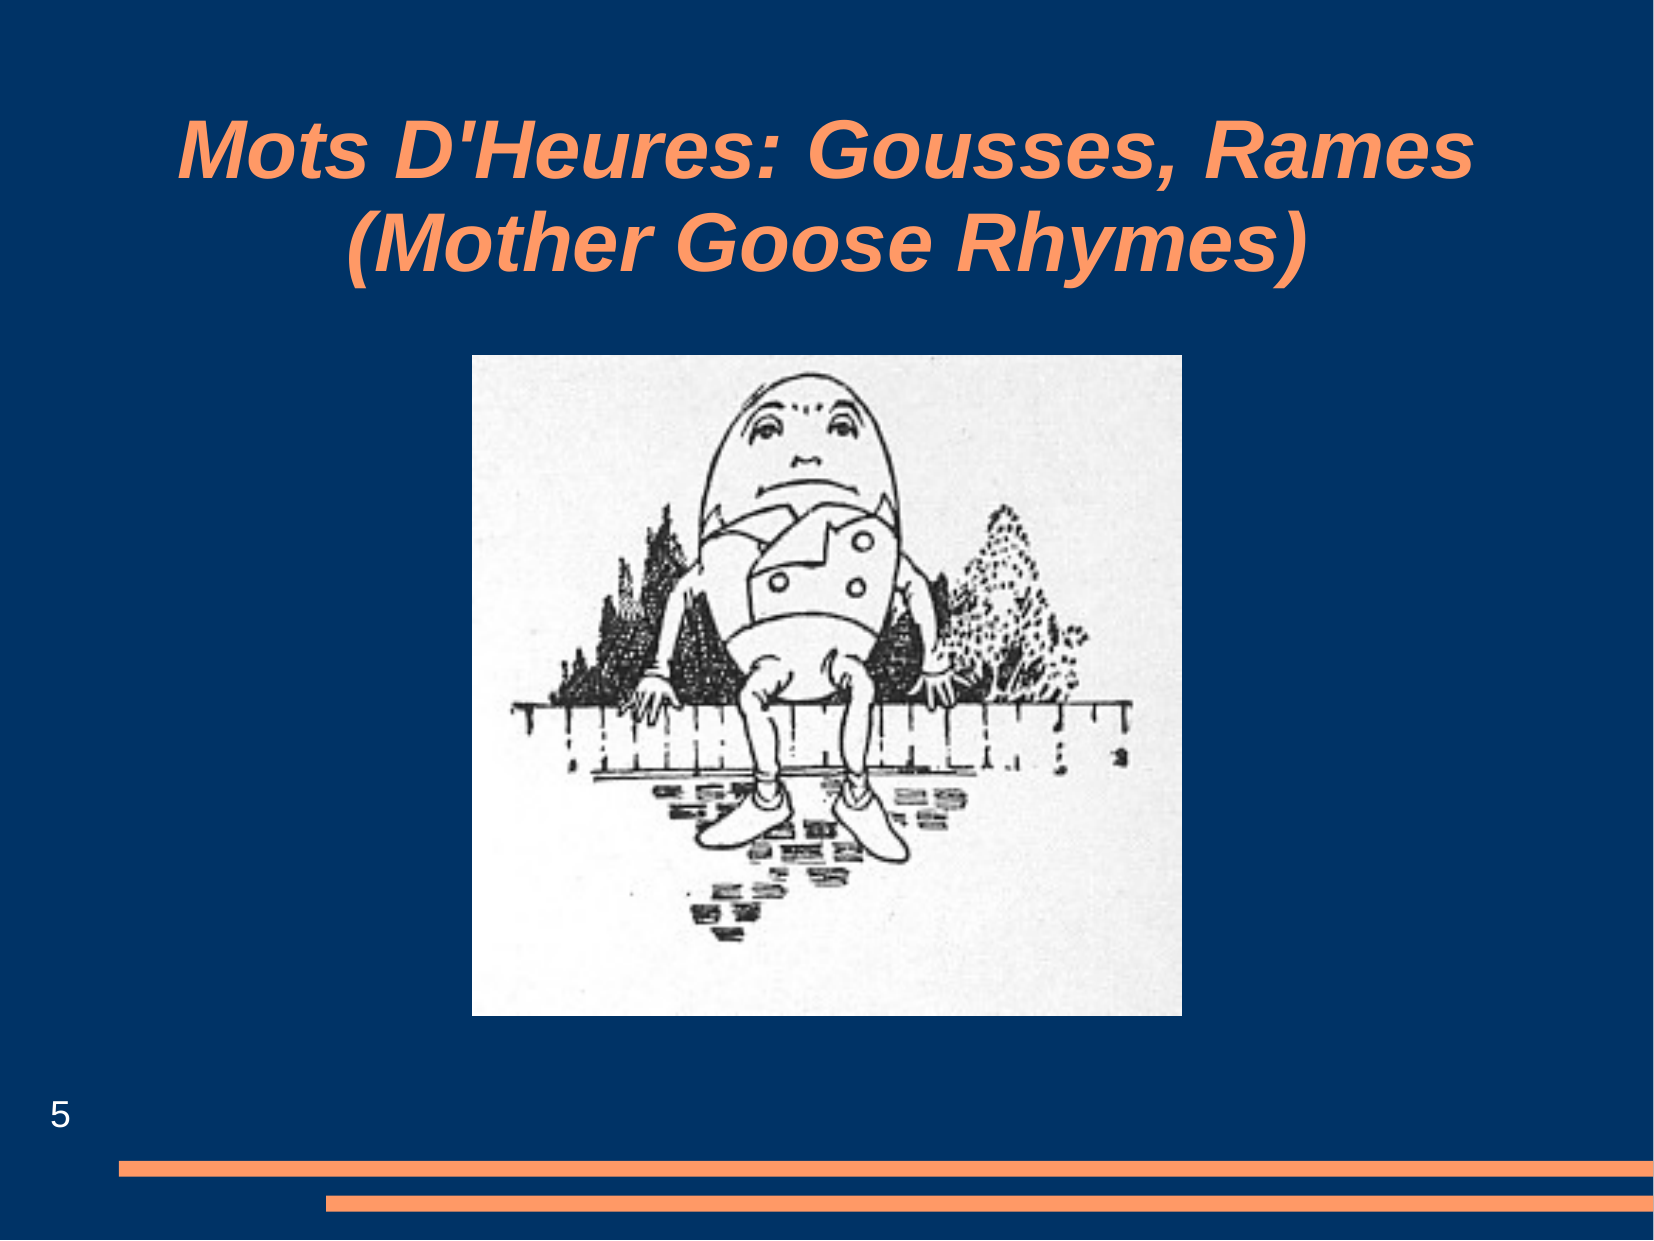

# Mots D'Heures: Gousses, Rames (Mother Goose Rhymes)